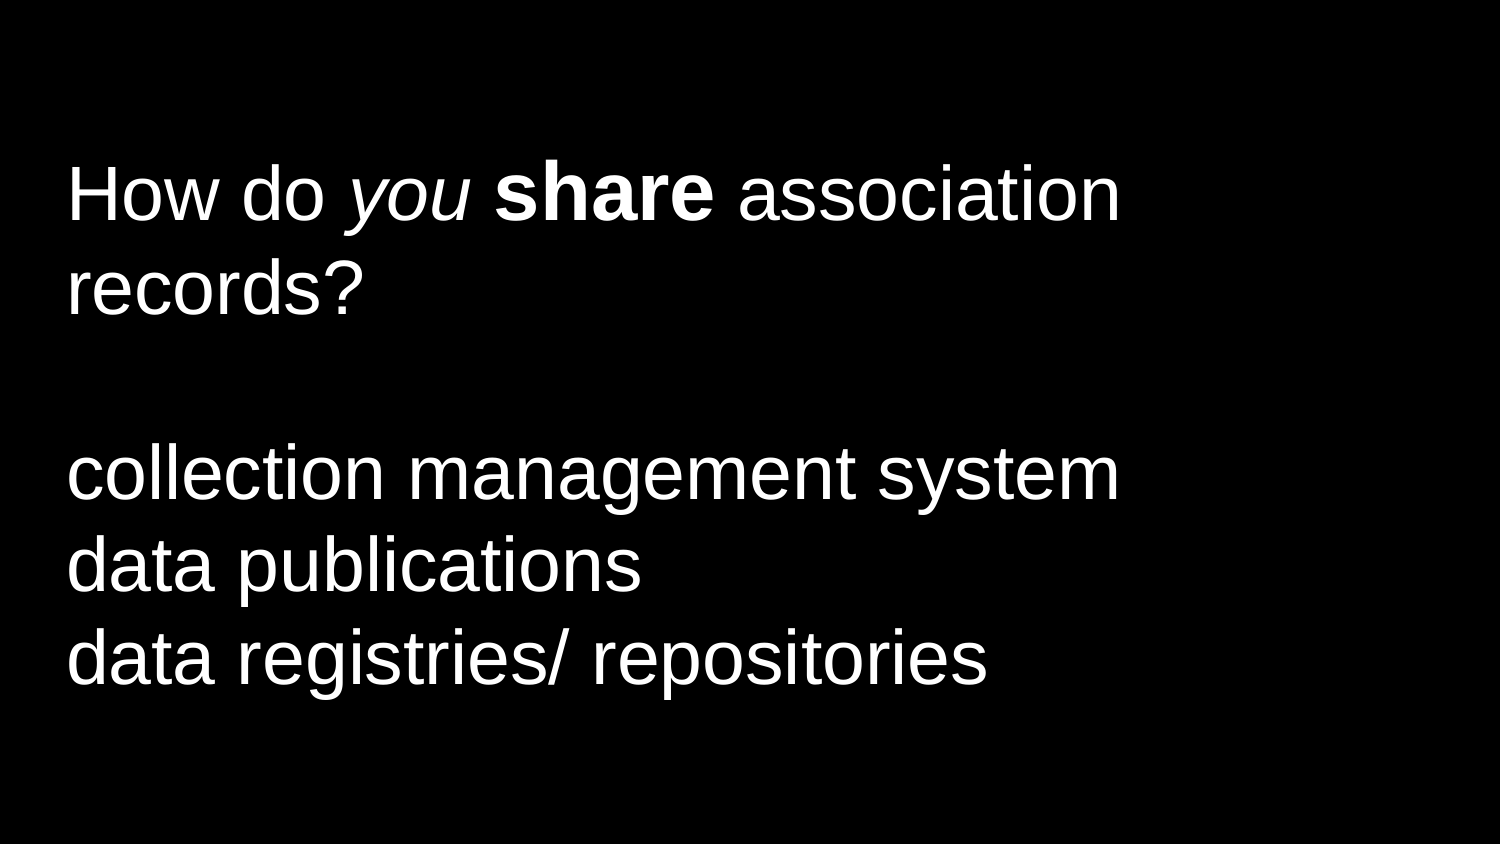

# How do you share association records? collection management system data publications data registries/ repositories